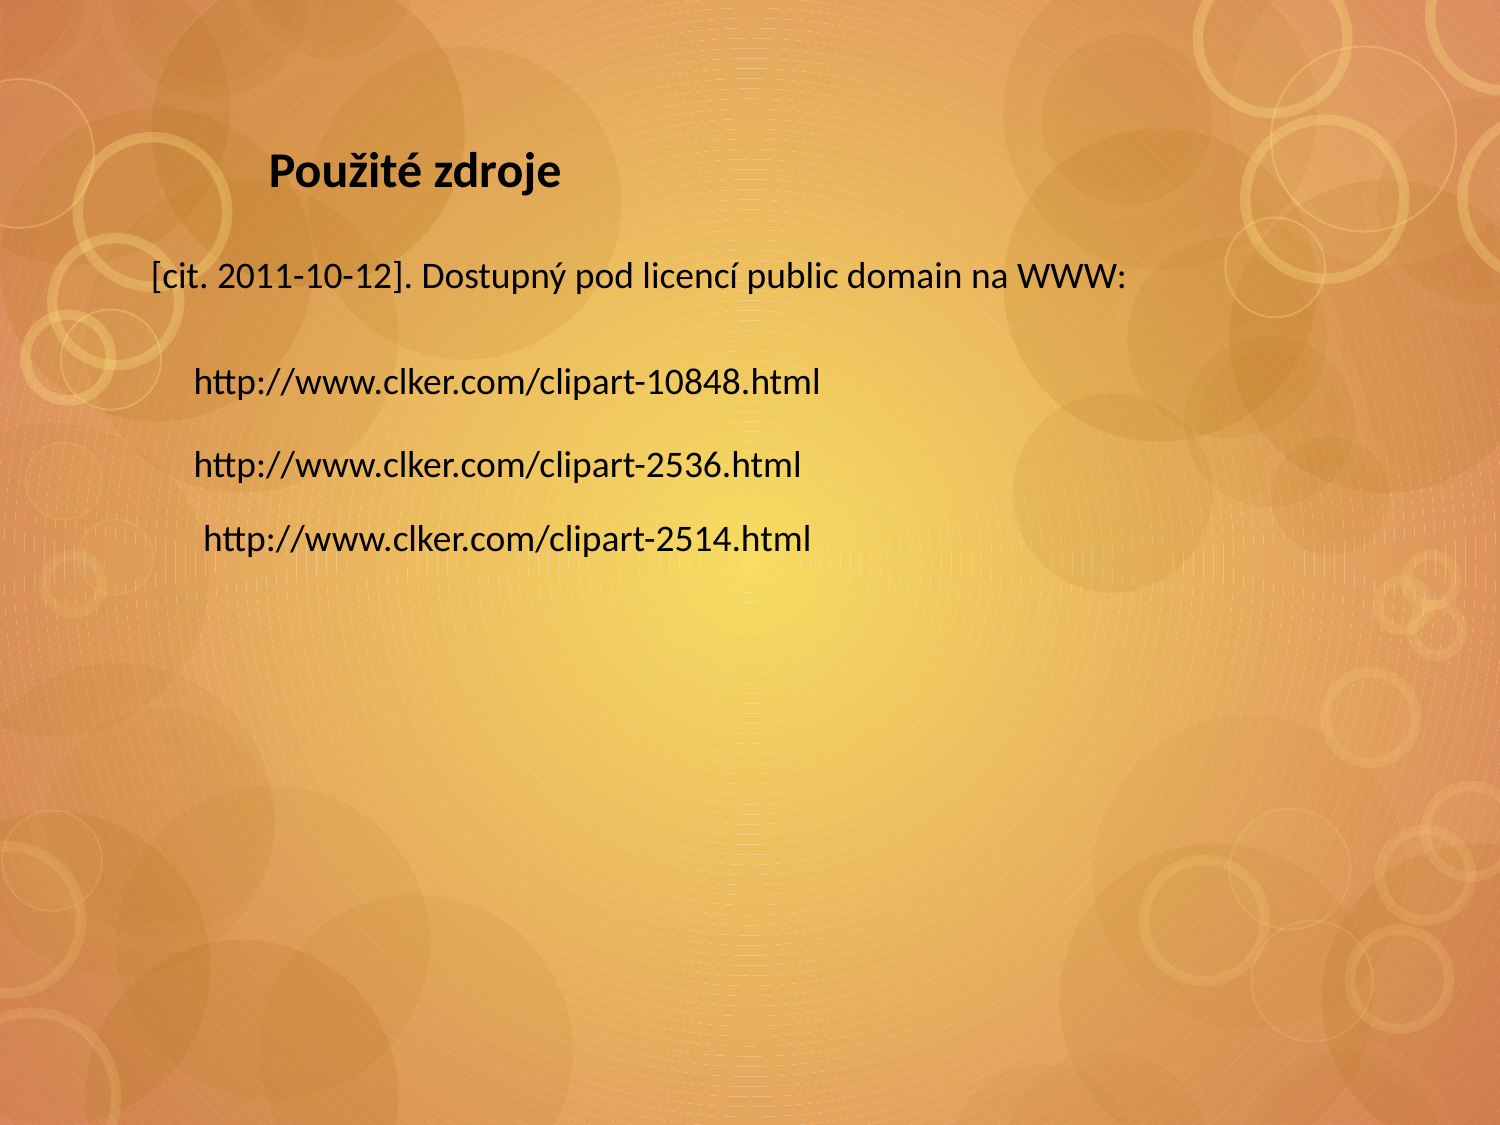

Použité zdroje
[cit. 2011-10-12]. Dostupný pod licencí public domain na WWW:
http://www.clker.com/clipart-10848.html
http://www.clker.com/clipart-2536.html
http://www.clker.com/clipart-2514.html